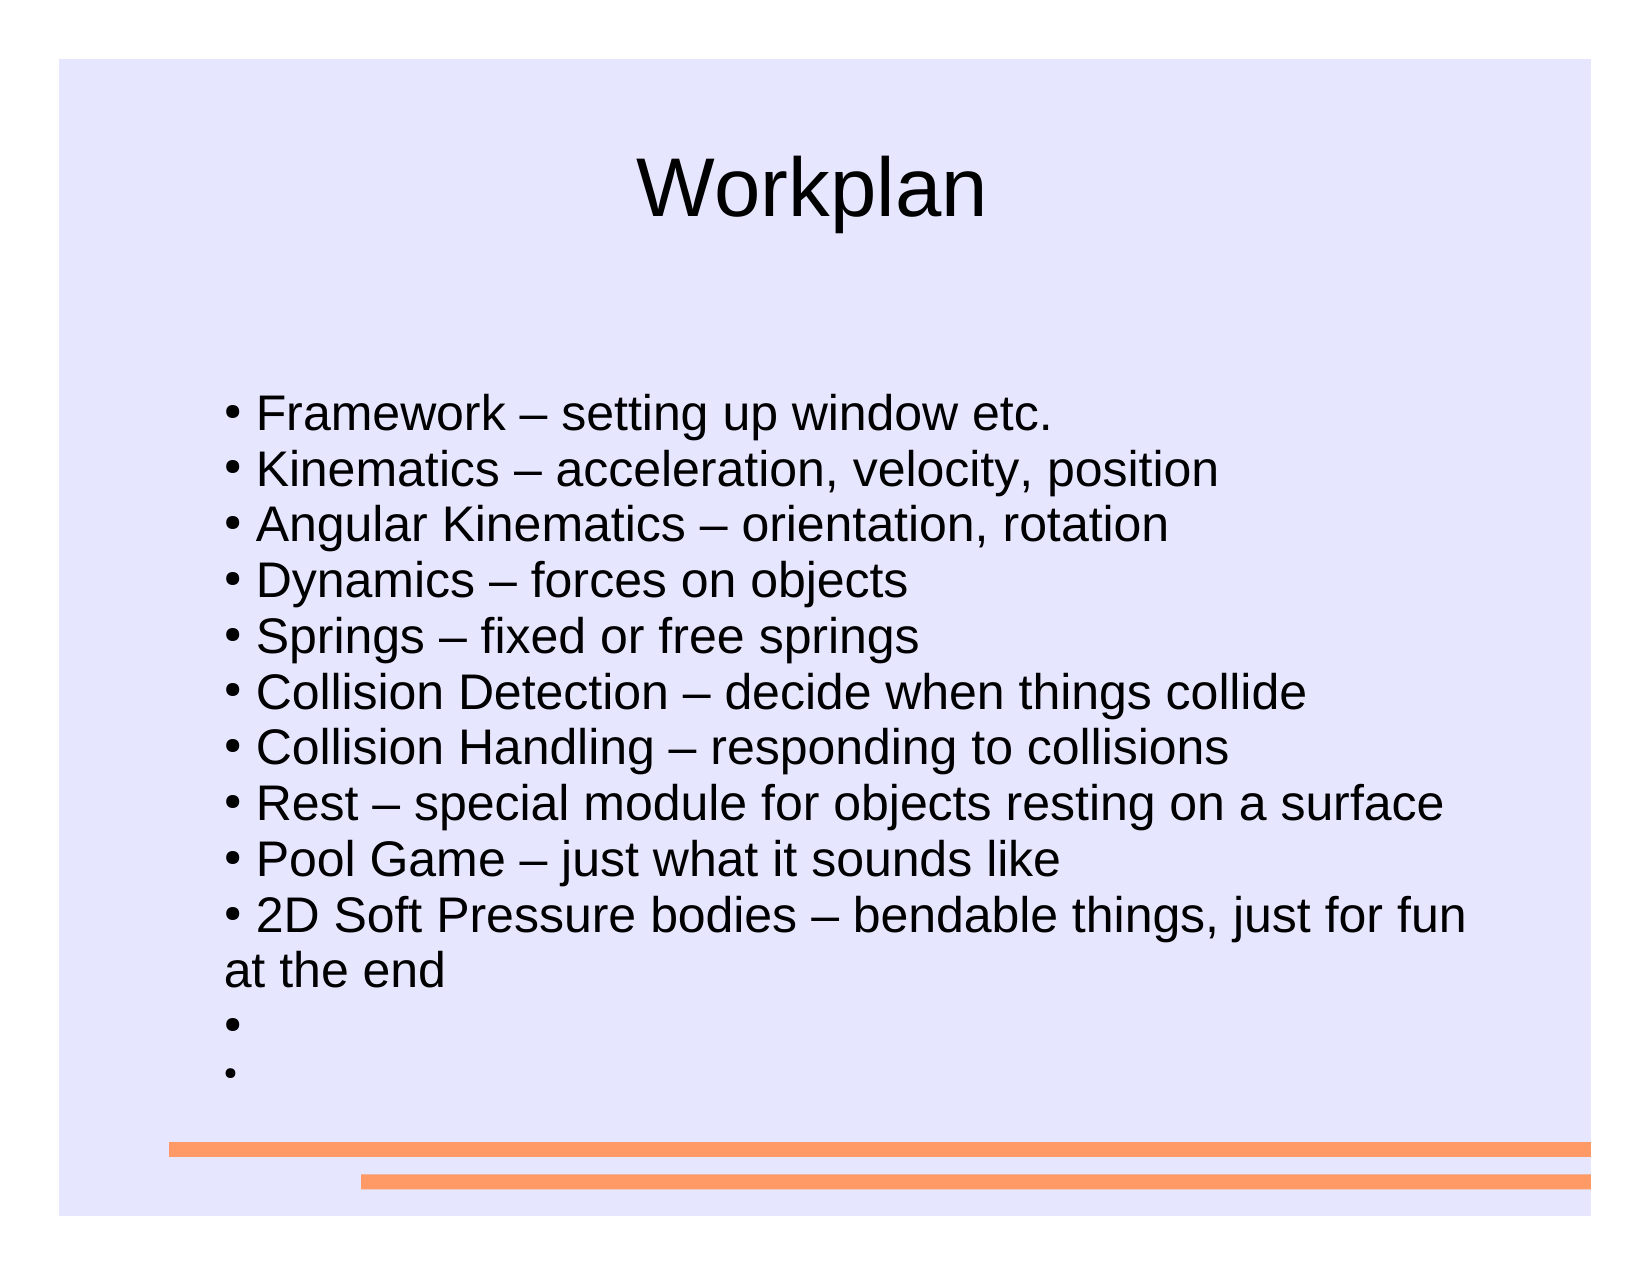

Workplan
 Framework – setting up window etc.
 Kinematics – acceleration, velocity, position
 Angular Kinematics – orientation, rotation
 Dynamics – forces on objects
 Springs – fixed or free springs
 Collision Detection – decide when things collide
 Collision Handling – responding to collisions
 Rest – special module for objects resting on a surface
 Pool Game – just what it sounds like
 2D Soft Pressure bodies – bendable things, just for fun at the end